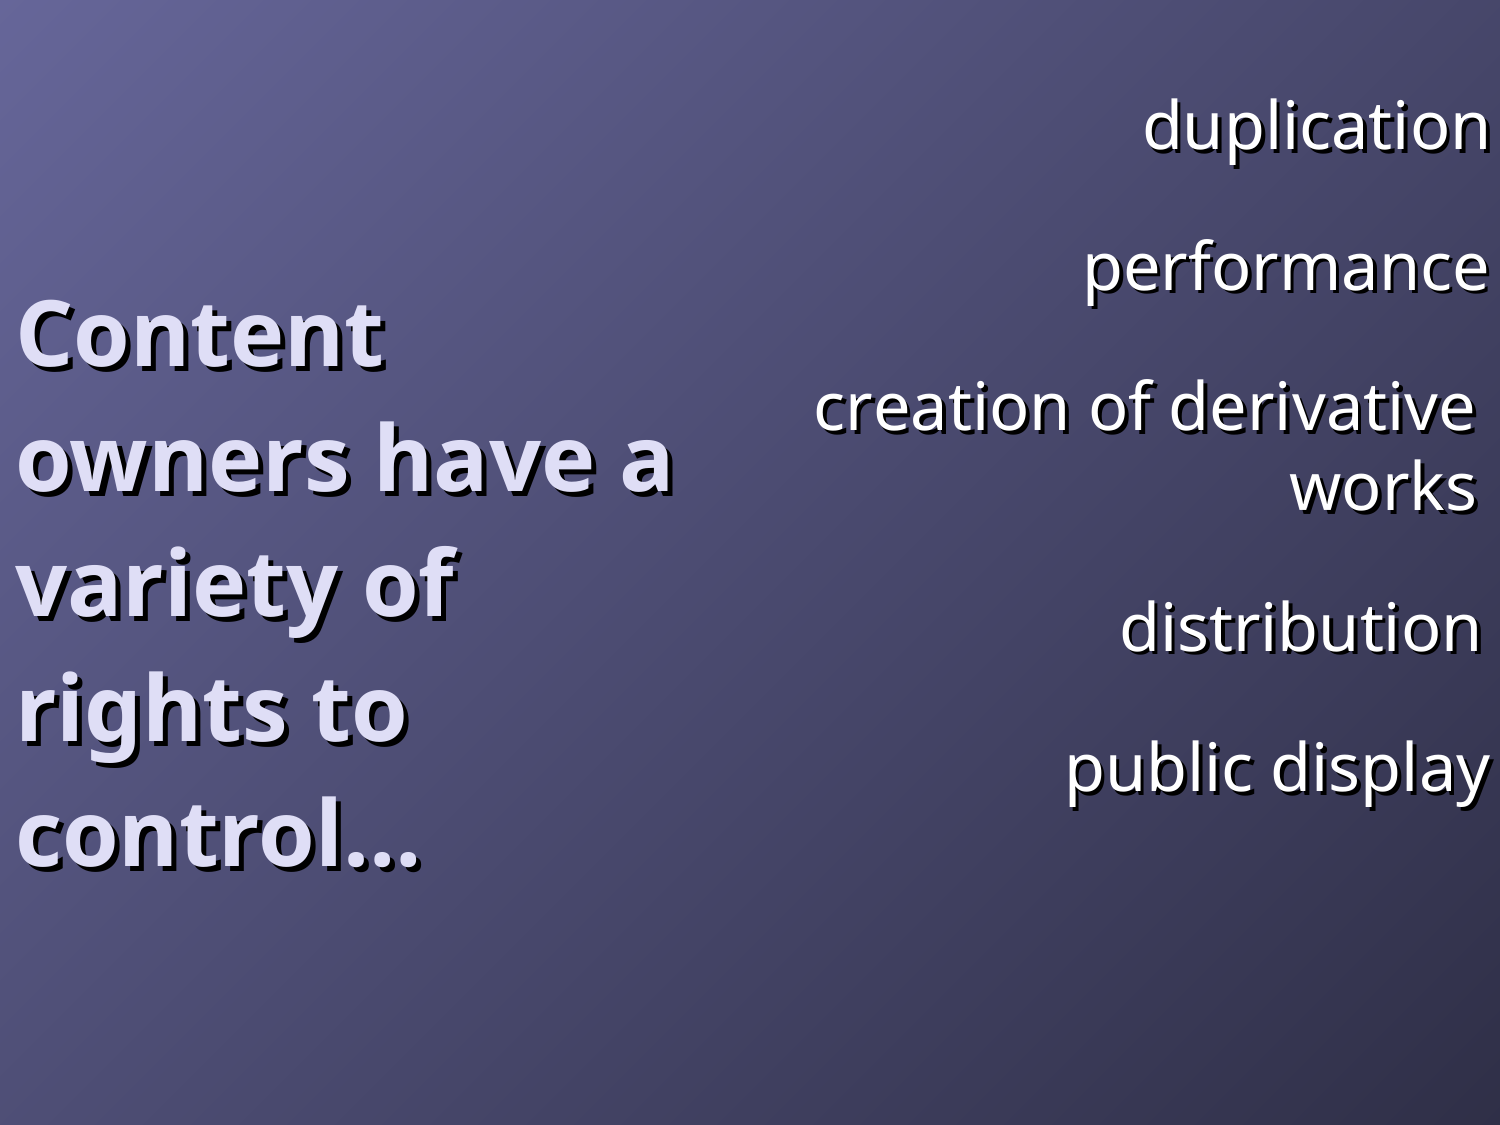

duplication
performance
# Content owners have a variety of rights to control…
creation of derivative
works
distribution
public display